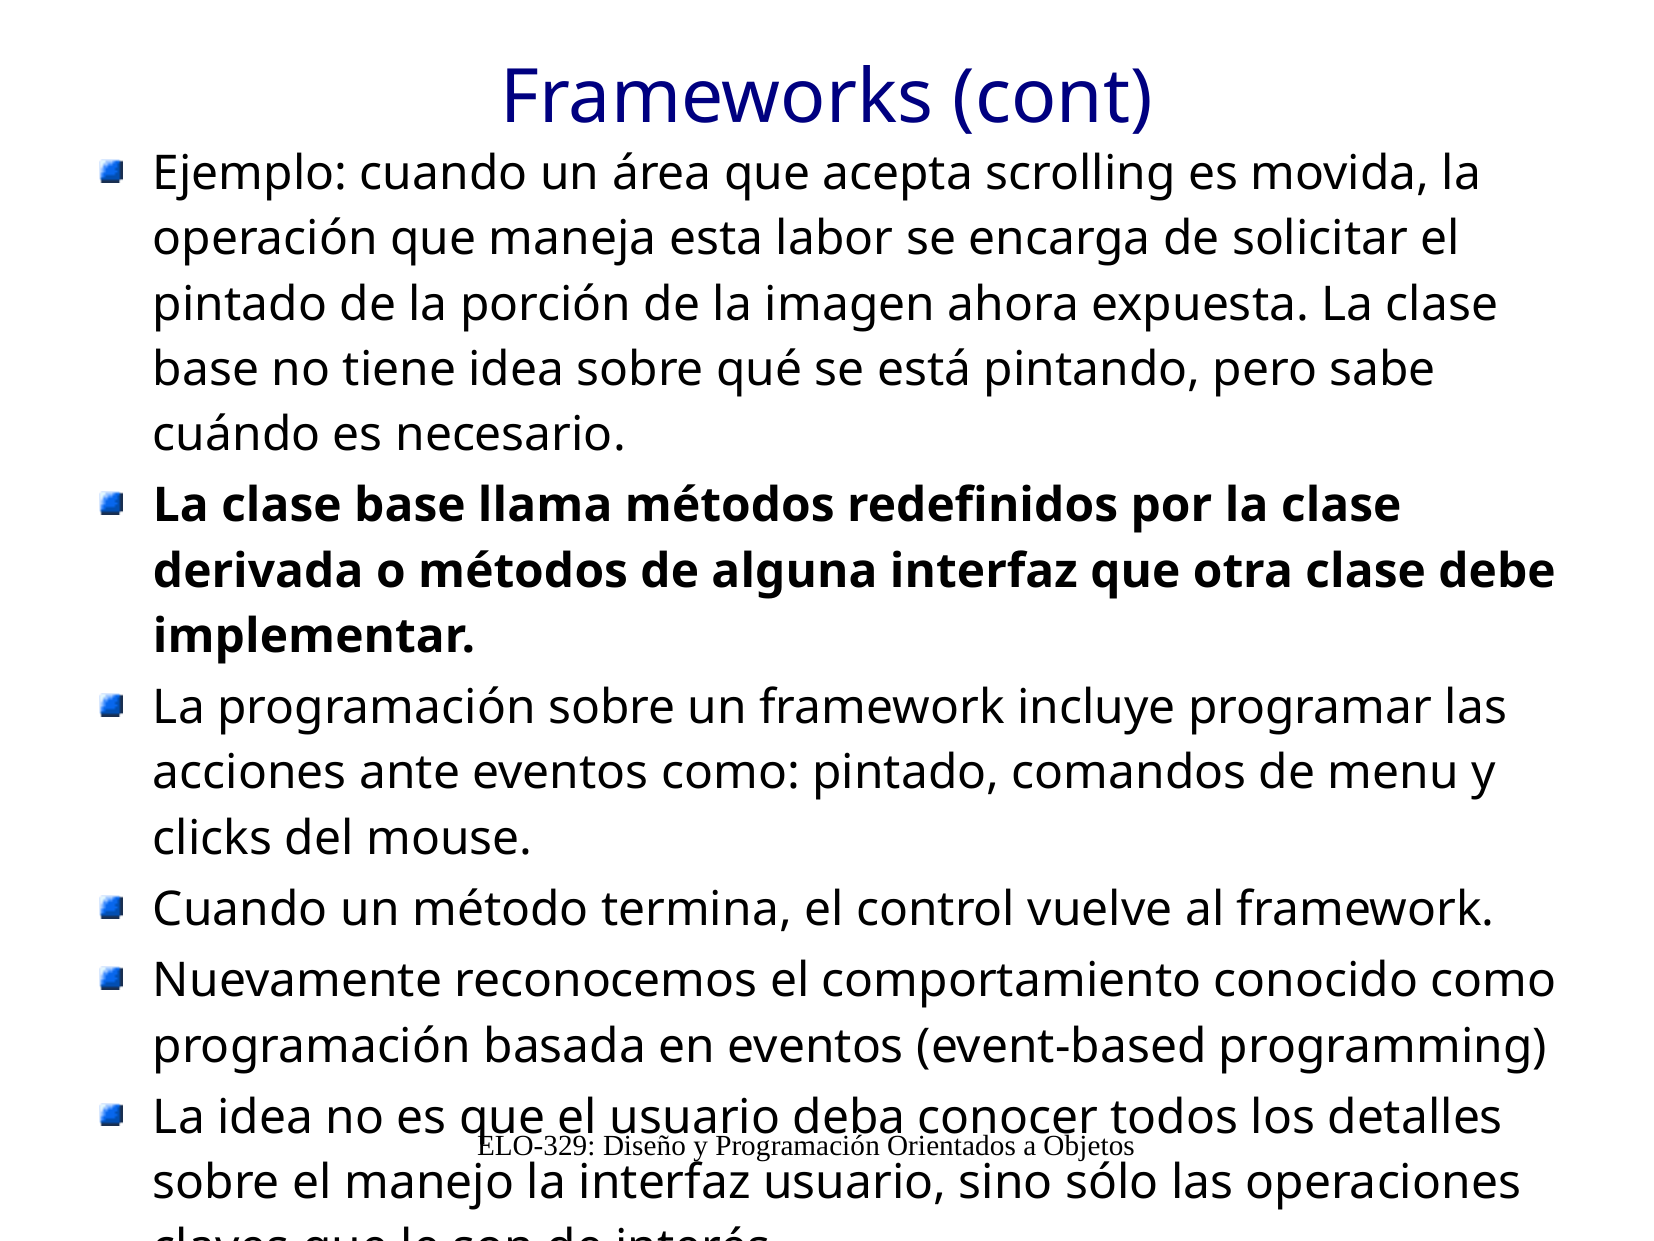

# Frameworks (cont)‏
Ejemplo: cuando un área que acepta scrolling es movida, la operación que maneja esta labor se encarga de solicitar el pintado de la porción de la imagen ahora expuesta. La clase base no tiene idea sobre qué se está pintando, pero sabe cuándo es necesario.
La clase base llama métodos redefinidos por la clase derivada o métodos de alguna interfaz que otra clase debe implementar.
La programación sobre un framework incluye programar las acciones ante eventos como: pintado, comandos de menu y clicks del mouse.
Cuando un método termina, el control vuelve al framework.
Nuevamente reconocemos el comportamiento conocido como programación basada en eventos (event-based programming)‏
La idea no es que el usuario deba conocer todos los detalles sobre el manejo la interfaz usuario, sino sólo las operaciones claves que le son de interés.